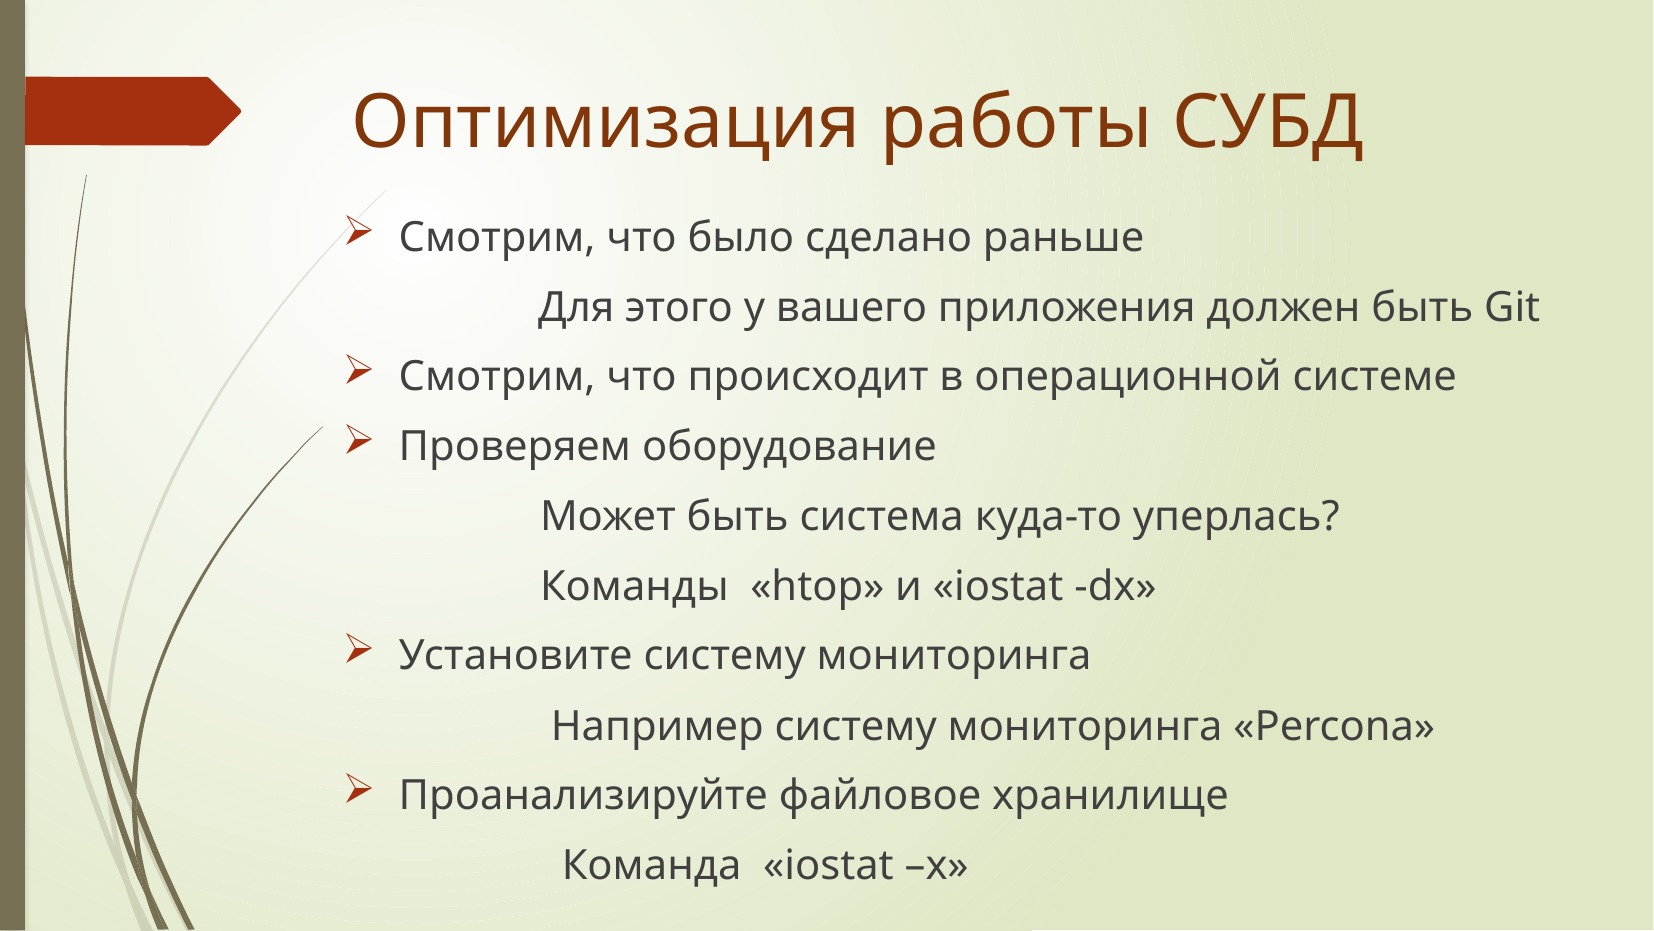

# Оптимизация работы СУБД
Смотрим, что было сделано раньше
 Для этого у вашего приложения должен быть Git
Смотрим, что происходит в операционной системе
Проверяем оборудование
 Может быть система куда-то уперлась?
 Команды «htop» и «iostat -dx»
Установите систему мониторинга
 Например систему мониторинга «Percona»
Проанализируйте файловое хранилище
 Команда «iostat –x»